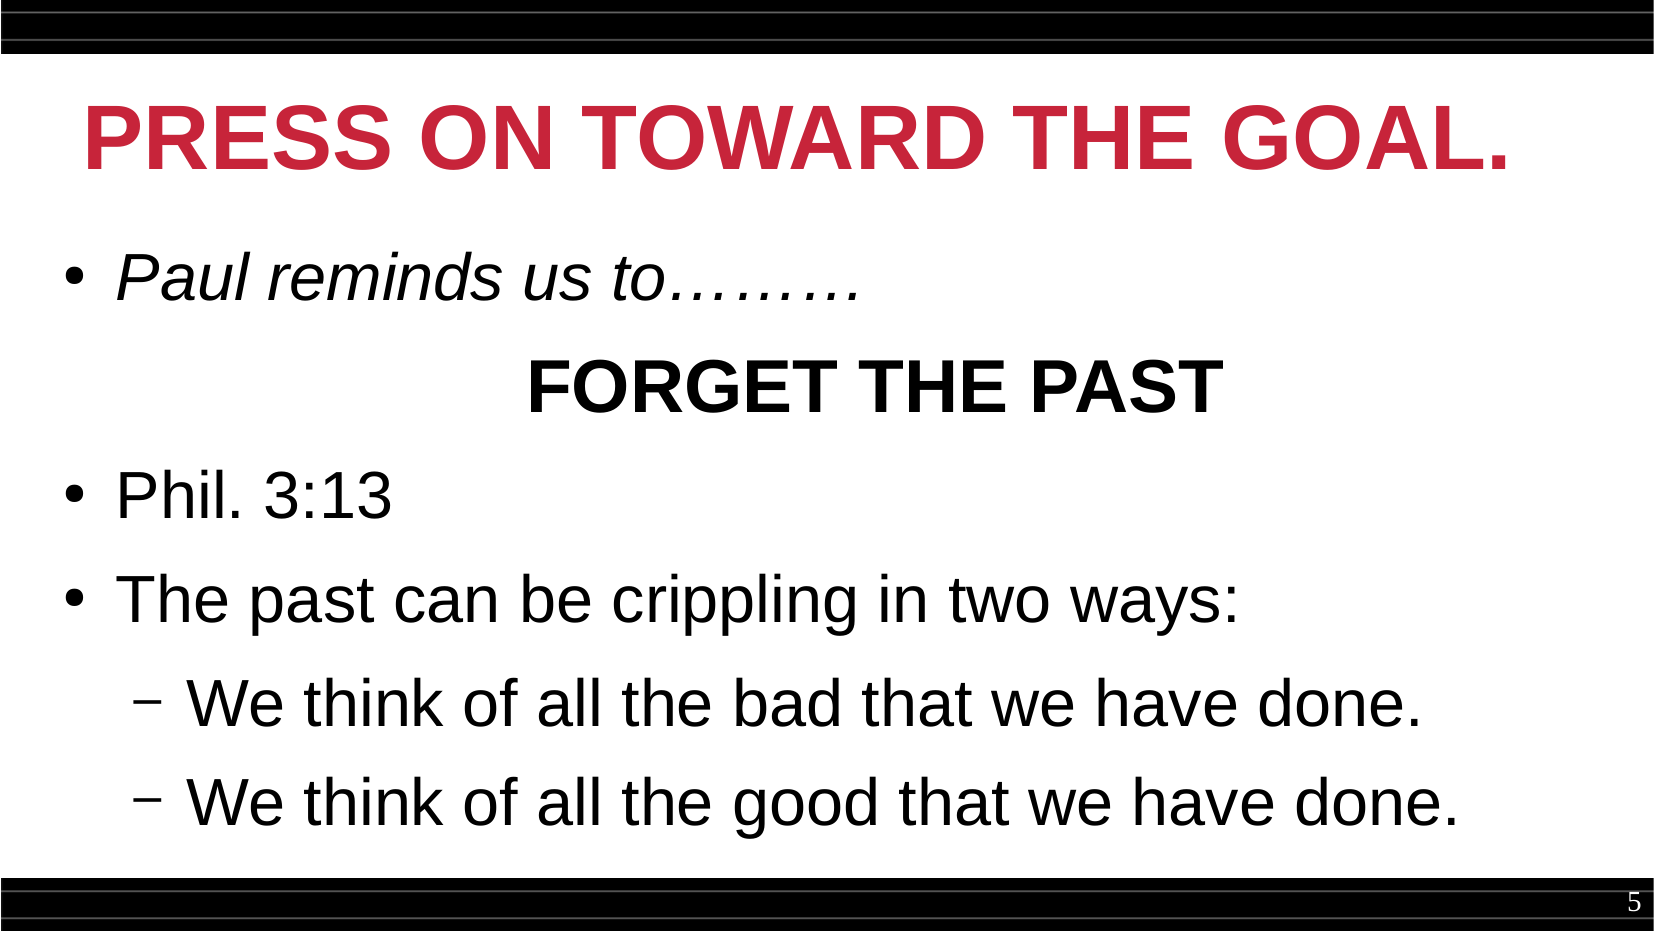

# PRESS ON TOWARD THE GOAL.
Paul reminds us to………
FORGET THE PAST
Phil. 3:13
The past can be crippling in two ways:
We think of all the bad that we have done.
We think of all the good that we have done.